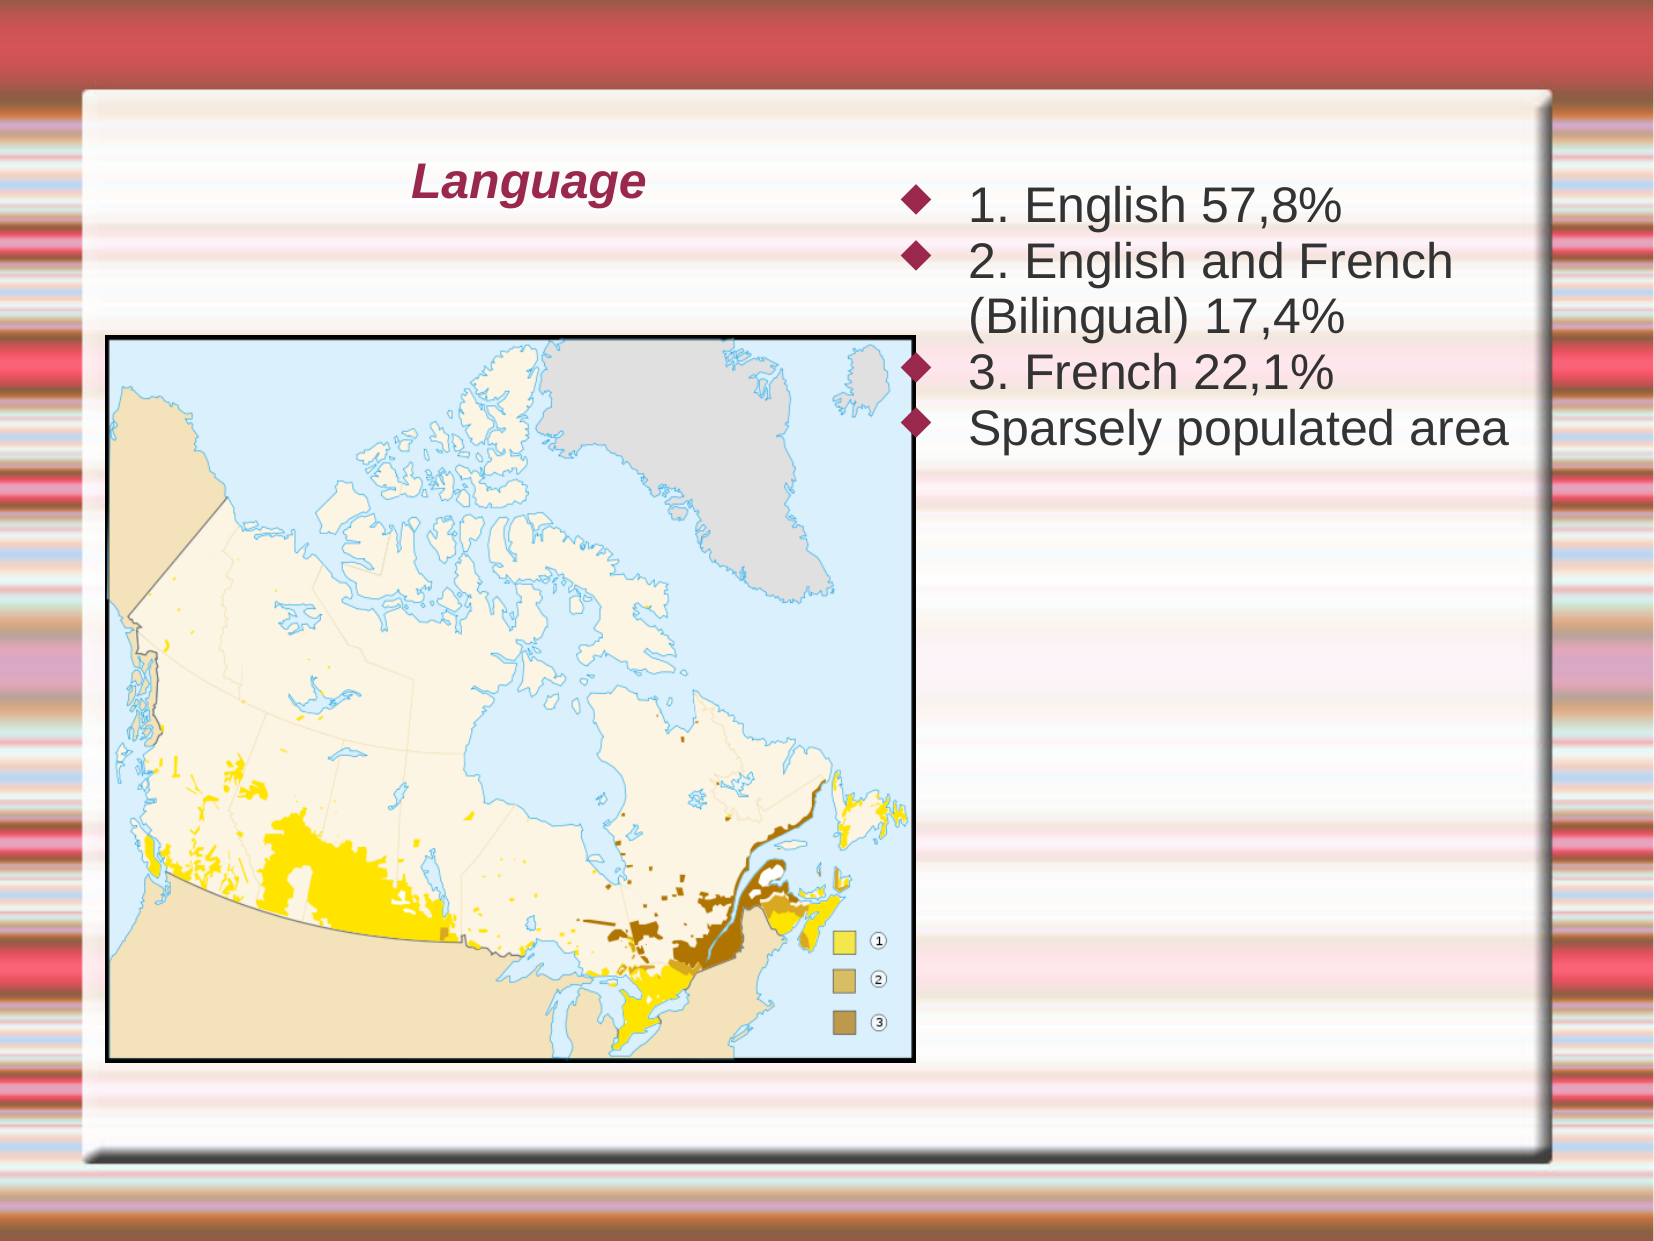

# Language
1. English 57,8%
2. English and French (Bilingual) 17,4%
3. French 22,1%
Sparsely populated area